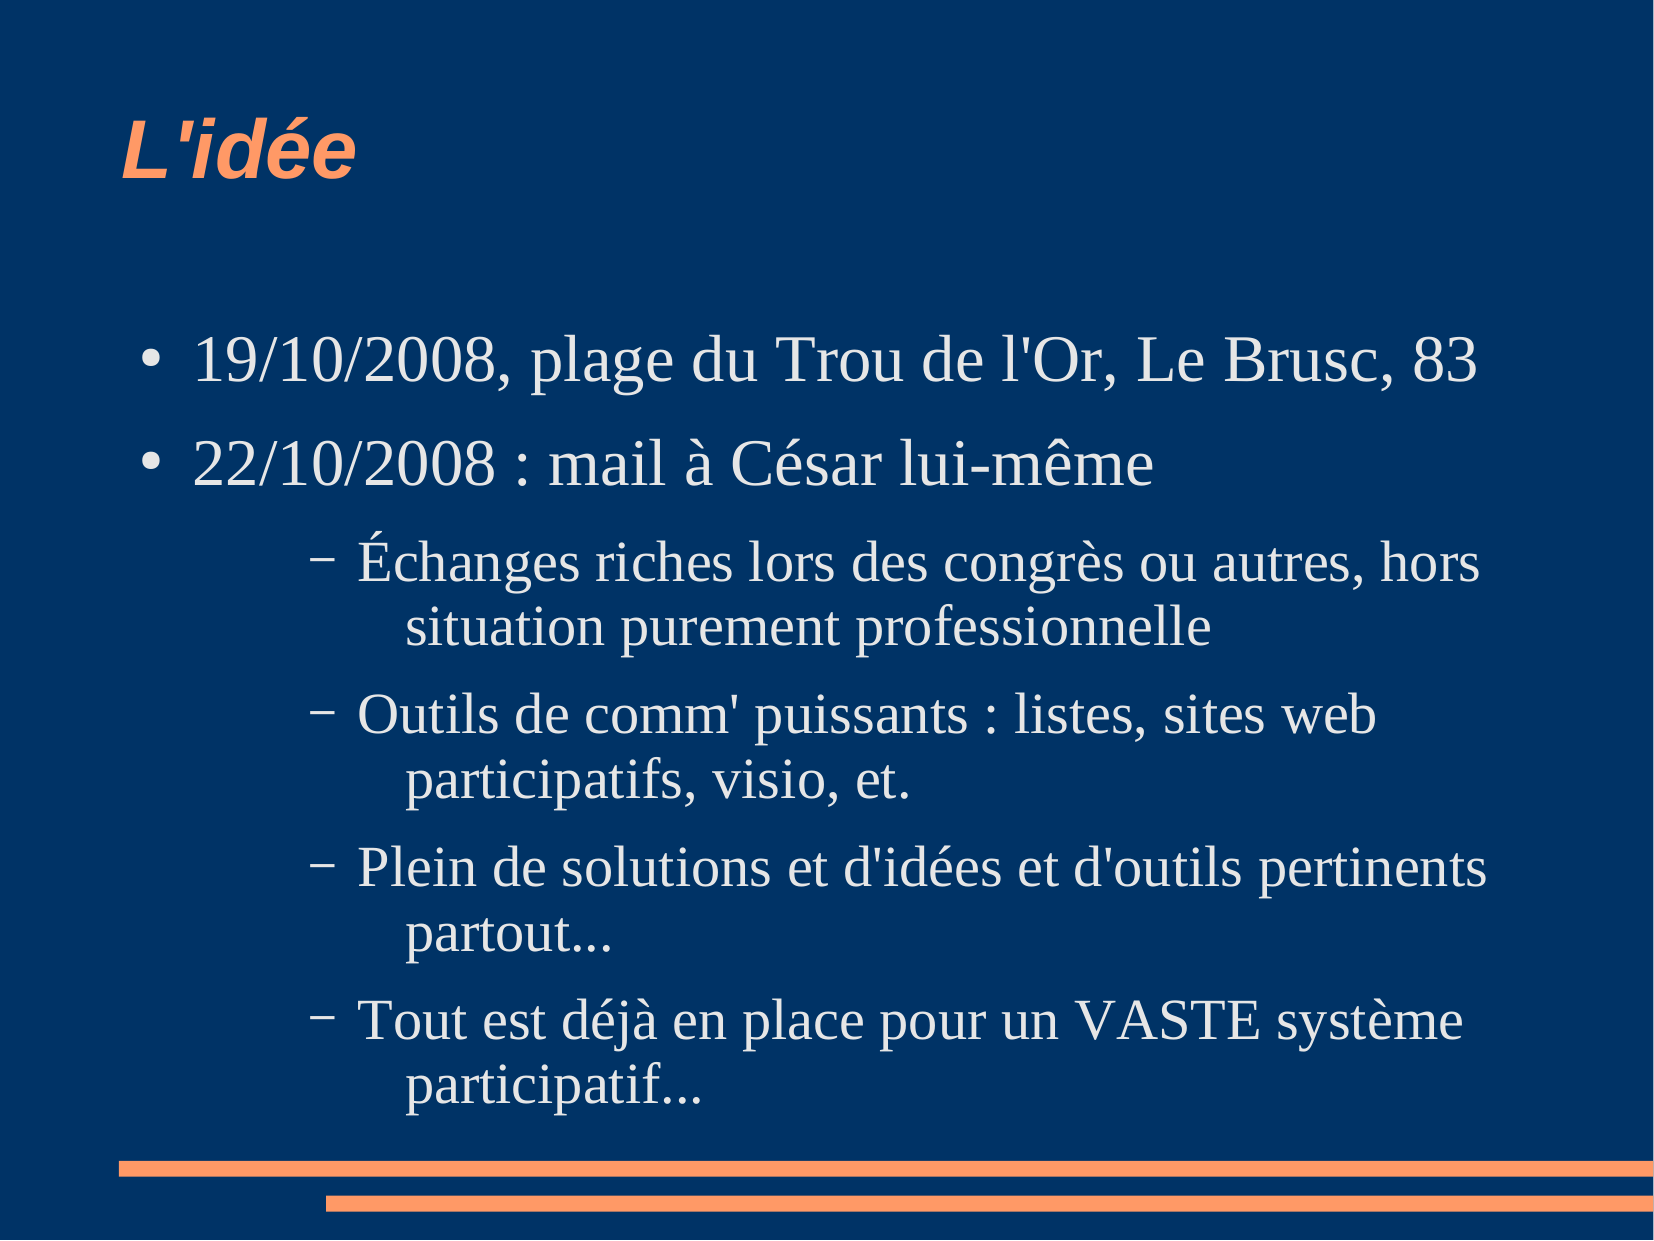

# L'idée
19/10/2008, plage du Trou de l'Or, Le Brusc, 83
22/10/2008 : mail à César lui-même
Échanges riches lors des congrès ou autres, hors situation purement professionnelle
Outils de comm' puissants : listes, sites web participatifs, visio, et.
Plein de solutions et d'idées et d'outils pertinents partout...
Tout est déjà en place pour un VASTE système participatif...